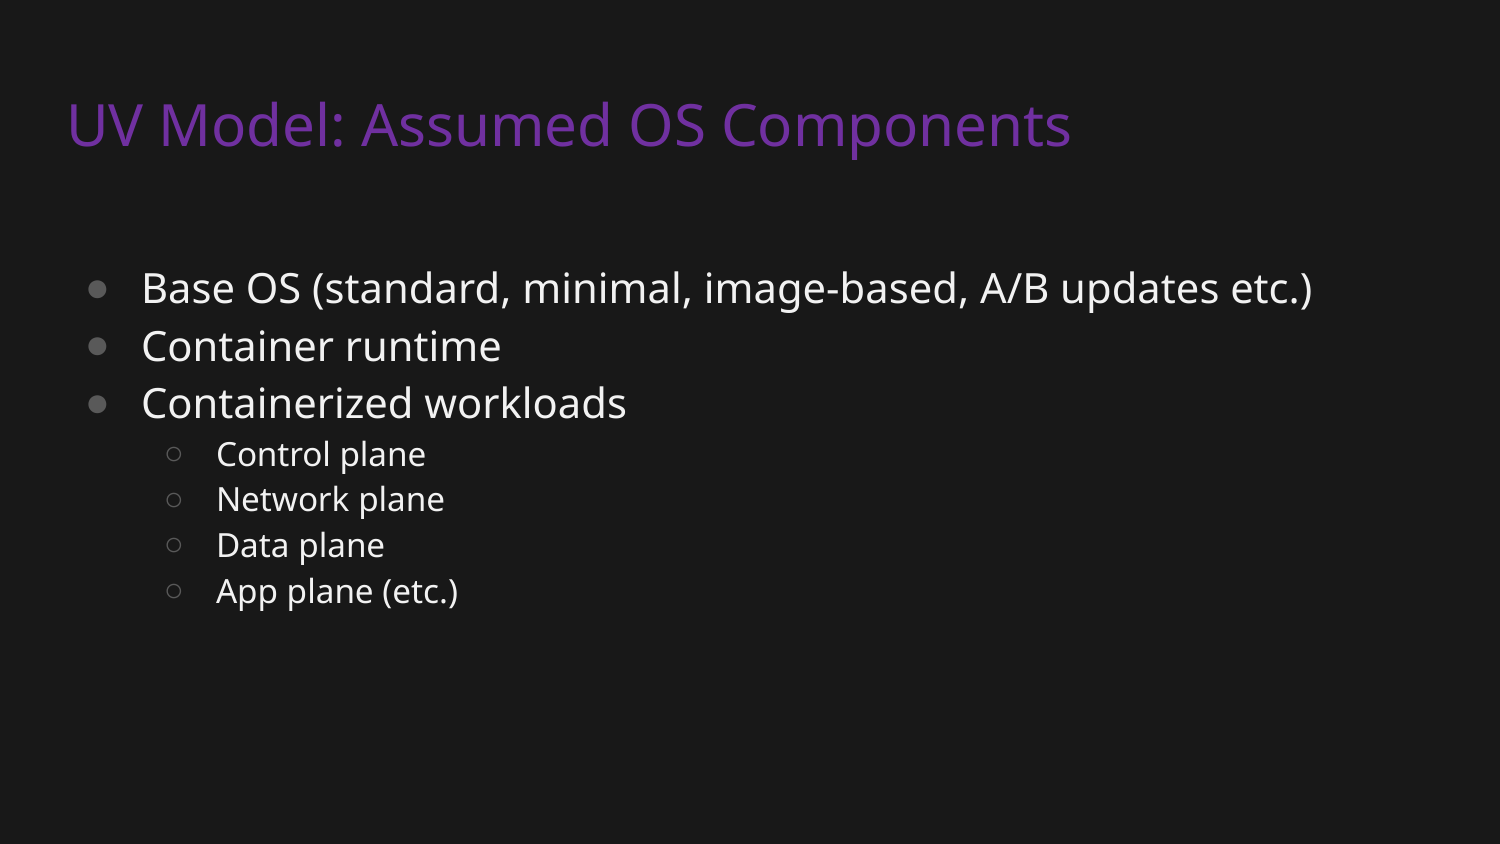

# UV Model: Assumed OS Components
Base OS (standard, minimal, image-based, A/B updates etc.)
Container runtime
Containerized workloads
Control plane
Network plane
Data plane
App plane (etc.)